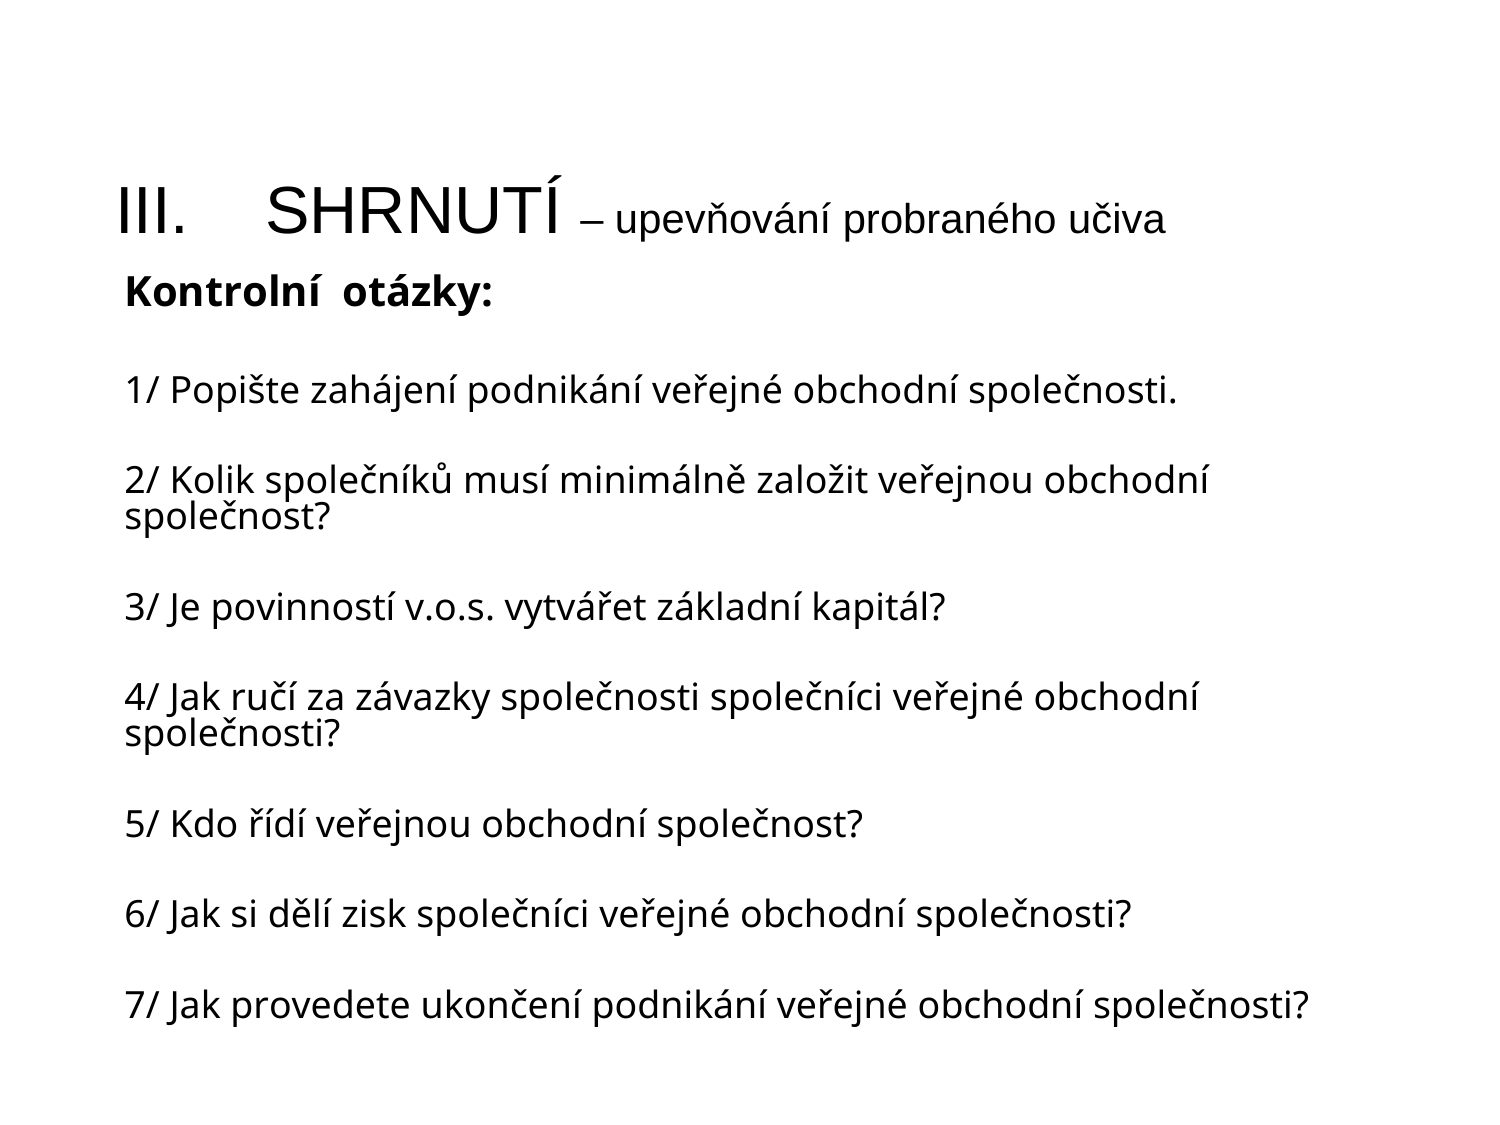

# III.	SHRNUTÍ – upevňování probraného učiva
	Kontrolní otázky:
	1/ Popište zahájení podnikání veřejné obchodní společnosti.
	2/ Kolik společníků musí minimálně založit veřejnou obchodní společnost?
	3/ Je povinností v.o.s. vytvářet základní kapitál?
	4/ Jak ručí za závazky společnosti společníci veřejné obchodní společnosti?
	5/ Kdo řídí veřejnou obchodní společnost?
	6/ Jak si dělí zisk společníci veřejné obchodní společnosti?
	7/ Jak provedete ukončení podnikání veřejné obchodní společnosti?